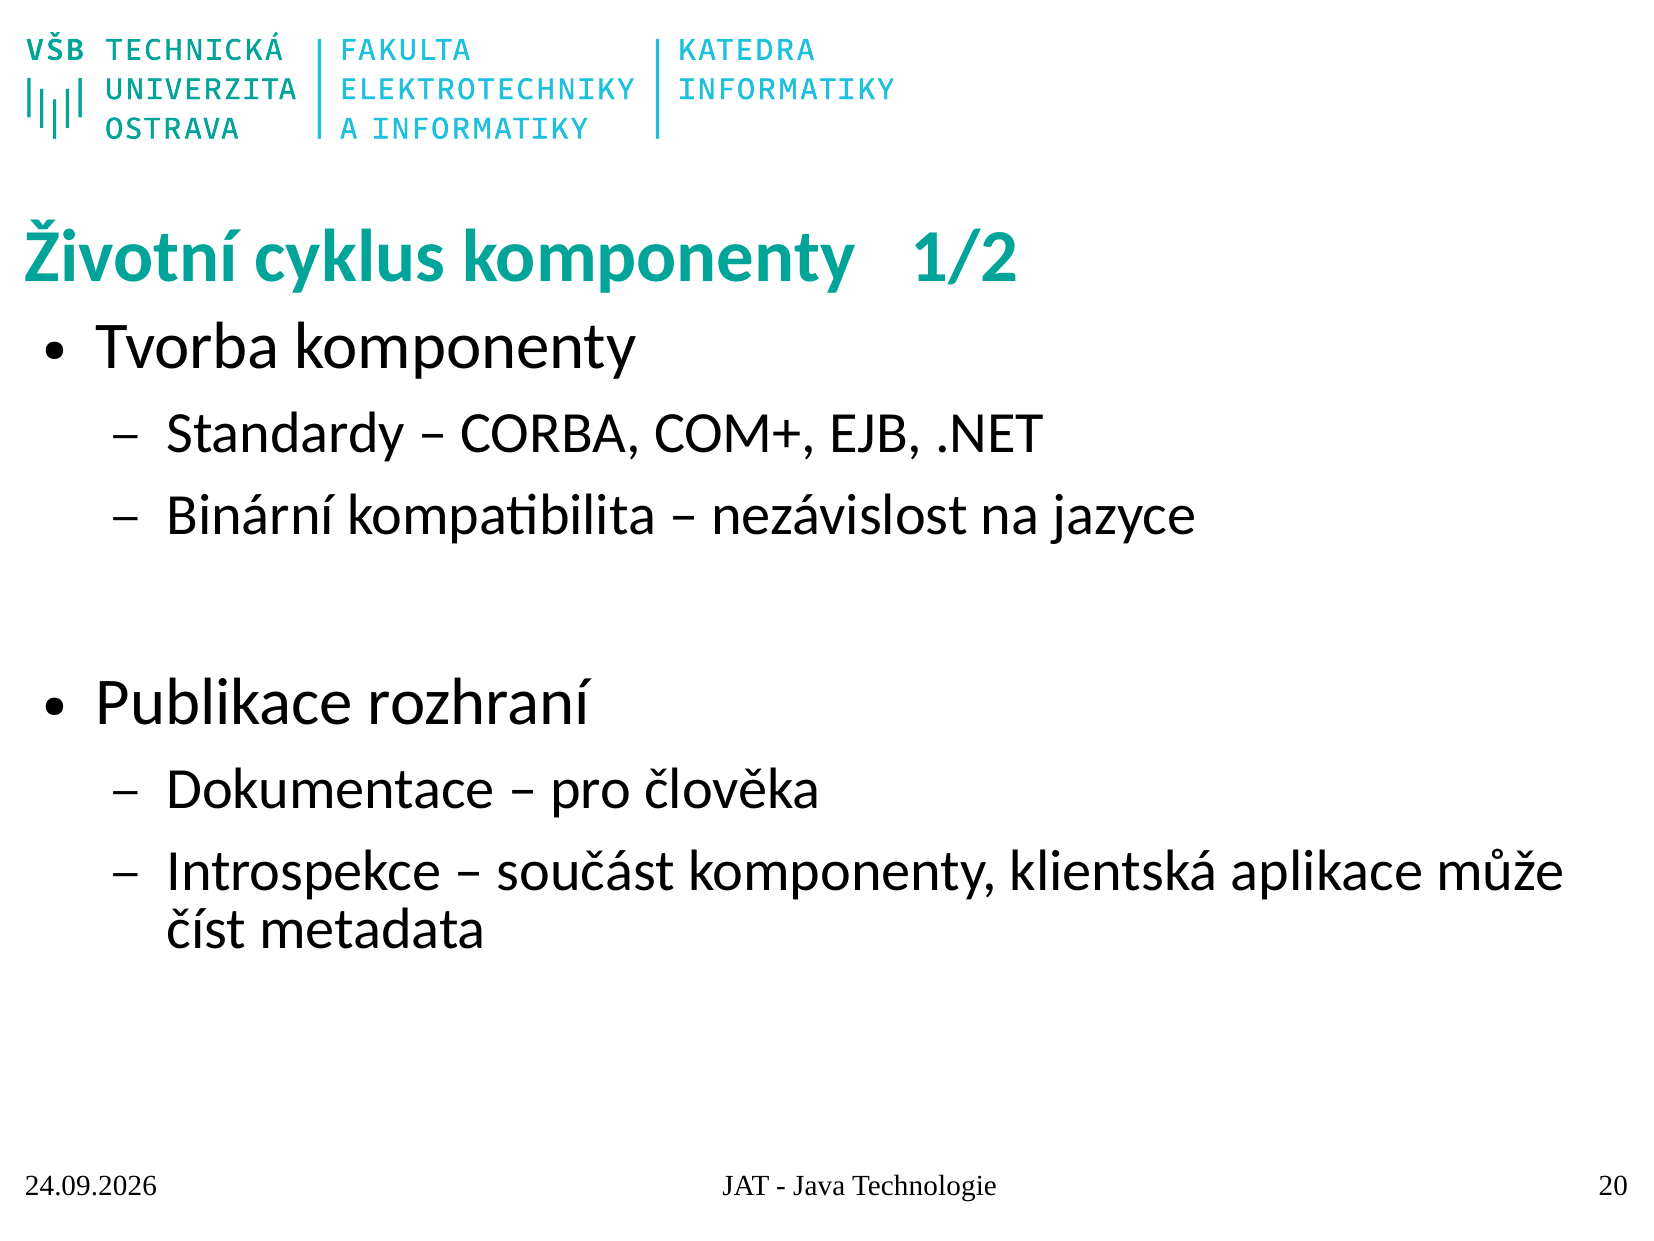

Životní cyklus komponenty	1/2
# Tvorba komponenty
Standardy – CORBA, COM+, EJB, .NET
Binární kompatibilita – nezávislost na jazyce
Publikace rozhraní
Dokumentace – pro člověka
Introspekce – součást komponenty, klientská aplikace může číst metadata
JAT - Java Technologie
20